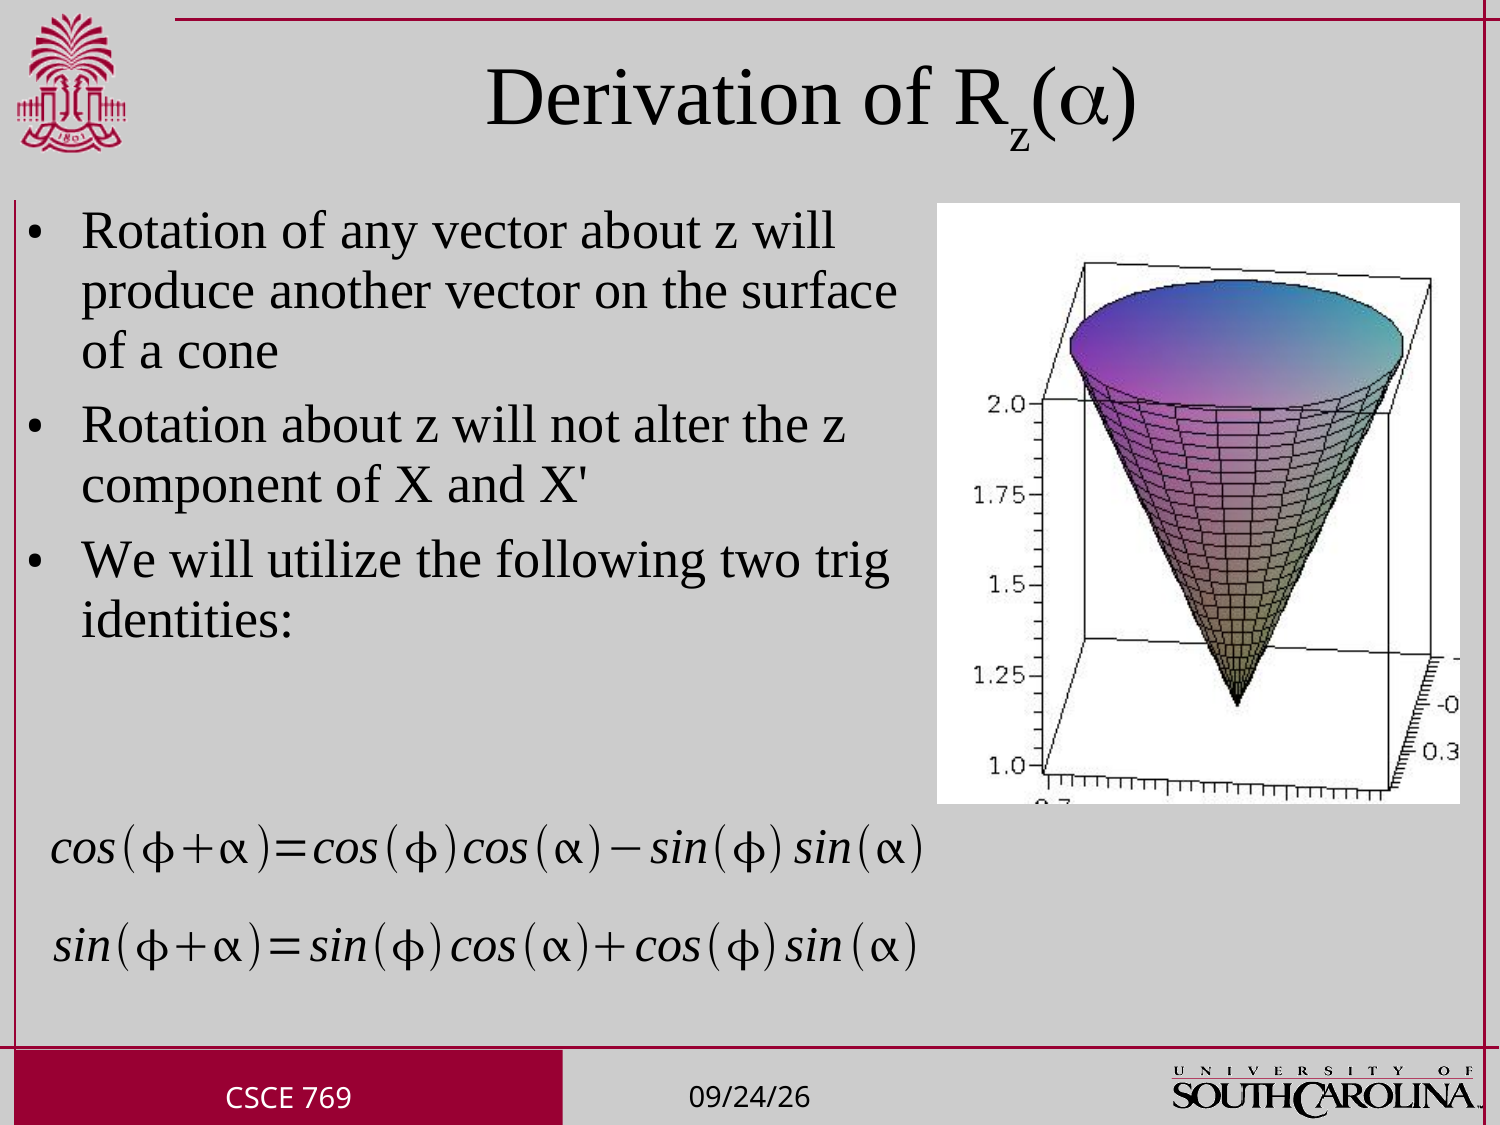

# Derivation of Rz(a)
Rotation of any vector about z will produce another vector on the surface of a cone
Rotation about z will not alter the z component of X and X'
We will utilize the following two trig identities: